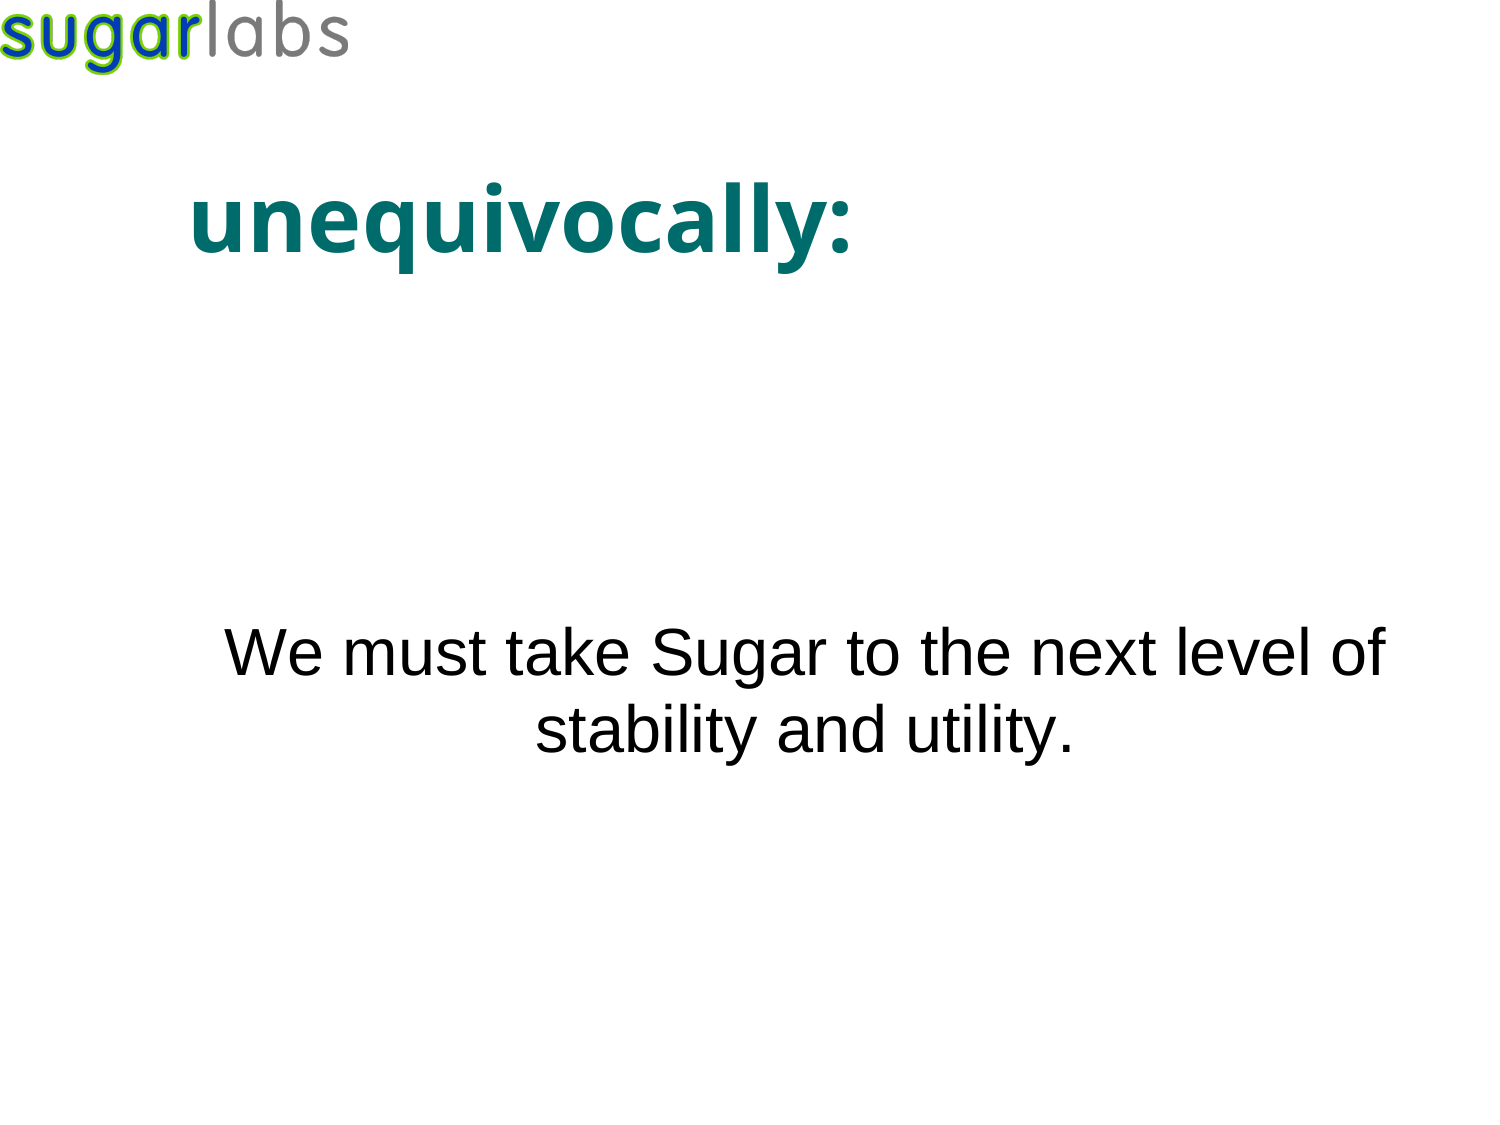

# unequivocally:
We must take Sugar to the next level of stability and utility.